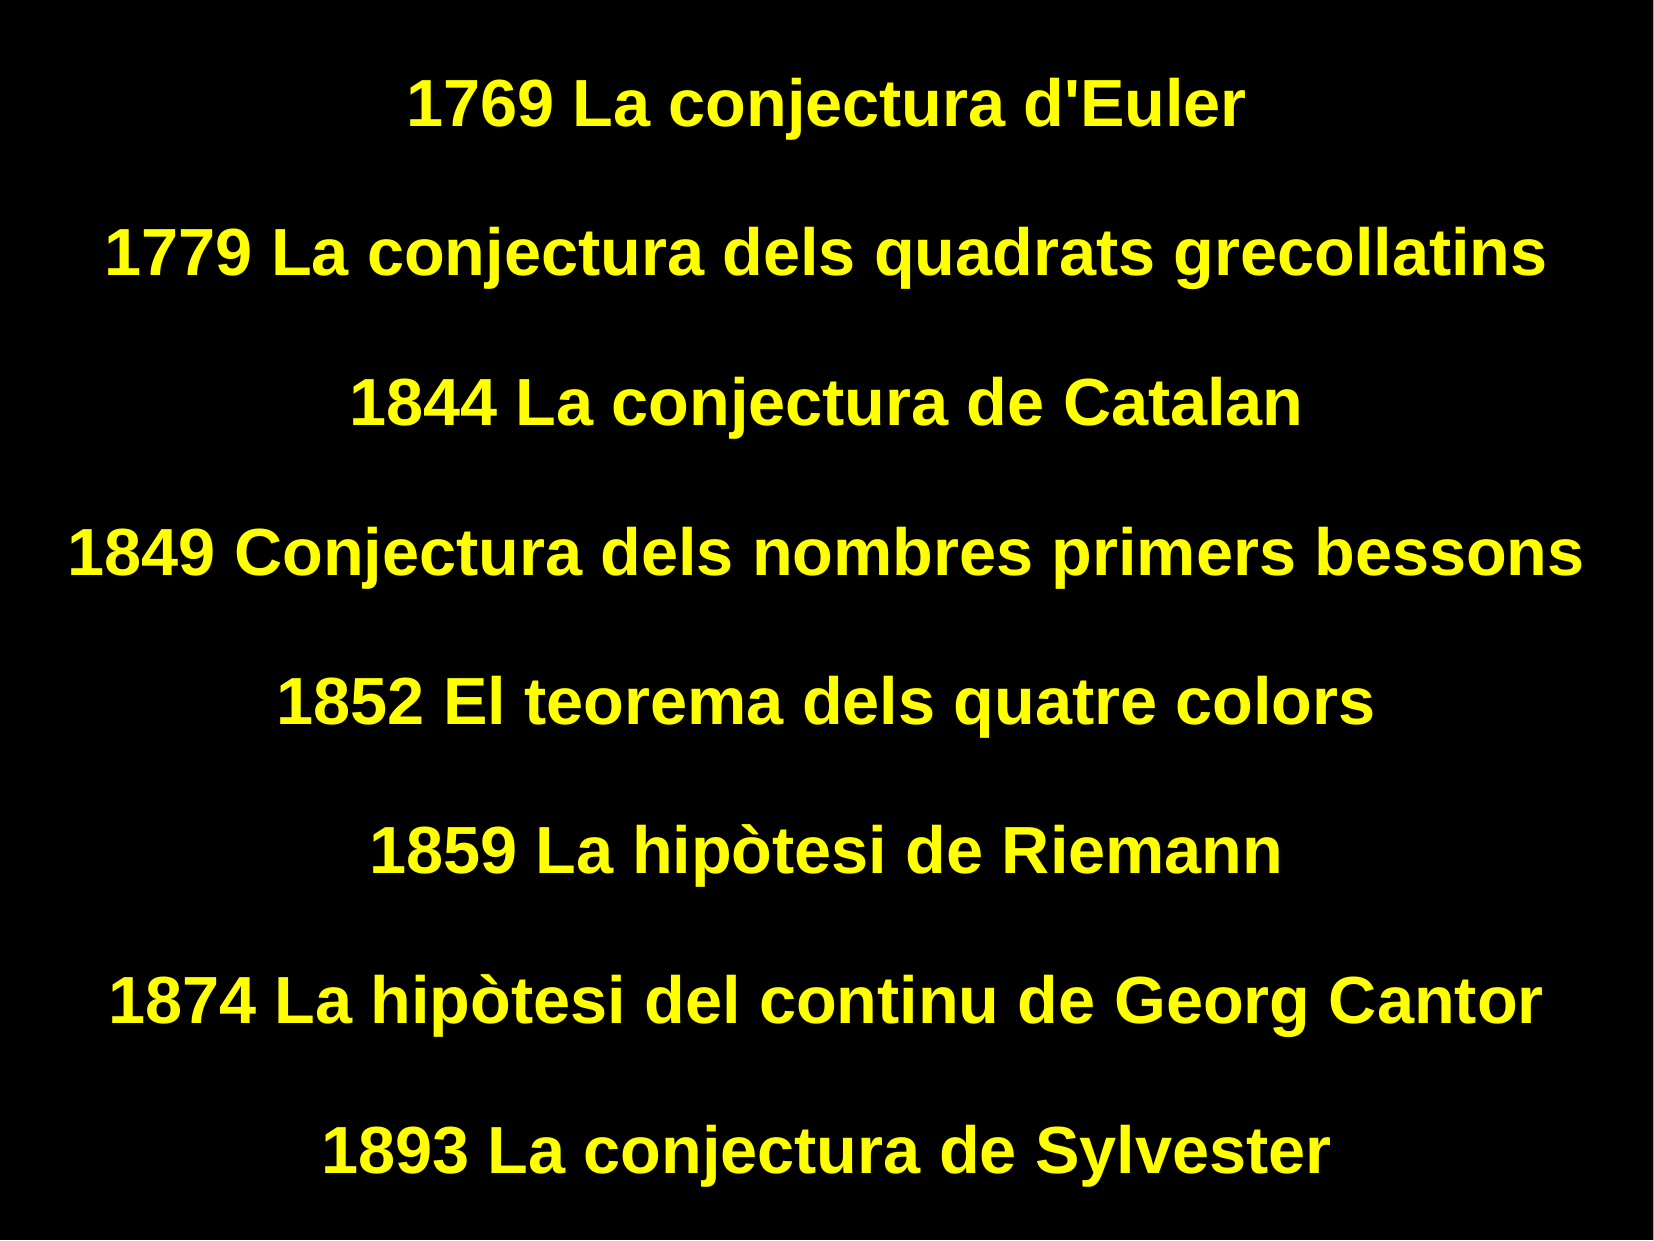

# 1611 La conjectura de Kepler
1637 El darrer teorema de Fermat
1641 La conjectura de Mersenne
1742 La conjectura de Goldbach
1769 La conjectura d'Euler
1779 La conjectura dels quadrats grecollatins
1844 La conjectura de Catalan
1849 Conjectura dels nombres primers bessons
1852 El teorema dels quatre colors
1859 La hipòtesi de Riemann
1874 La hipòtesi del continu de Georg Cantor
1893 La conjectura de Sylvester
1904 La conjectura de Poincaré
1937 La conjectura de Collatz
1971 La conjectura P versus NP
1985 La conjectura d'Andrica
1985 La conjectura ABC de David Masser